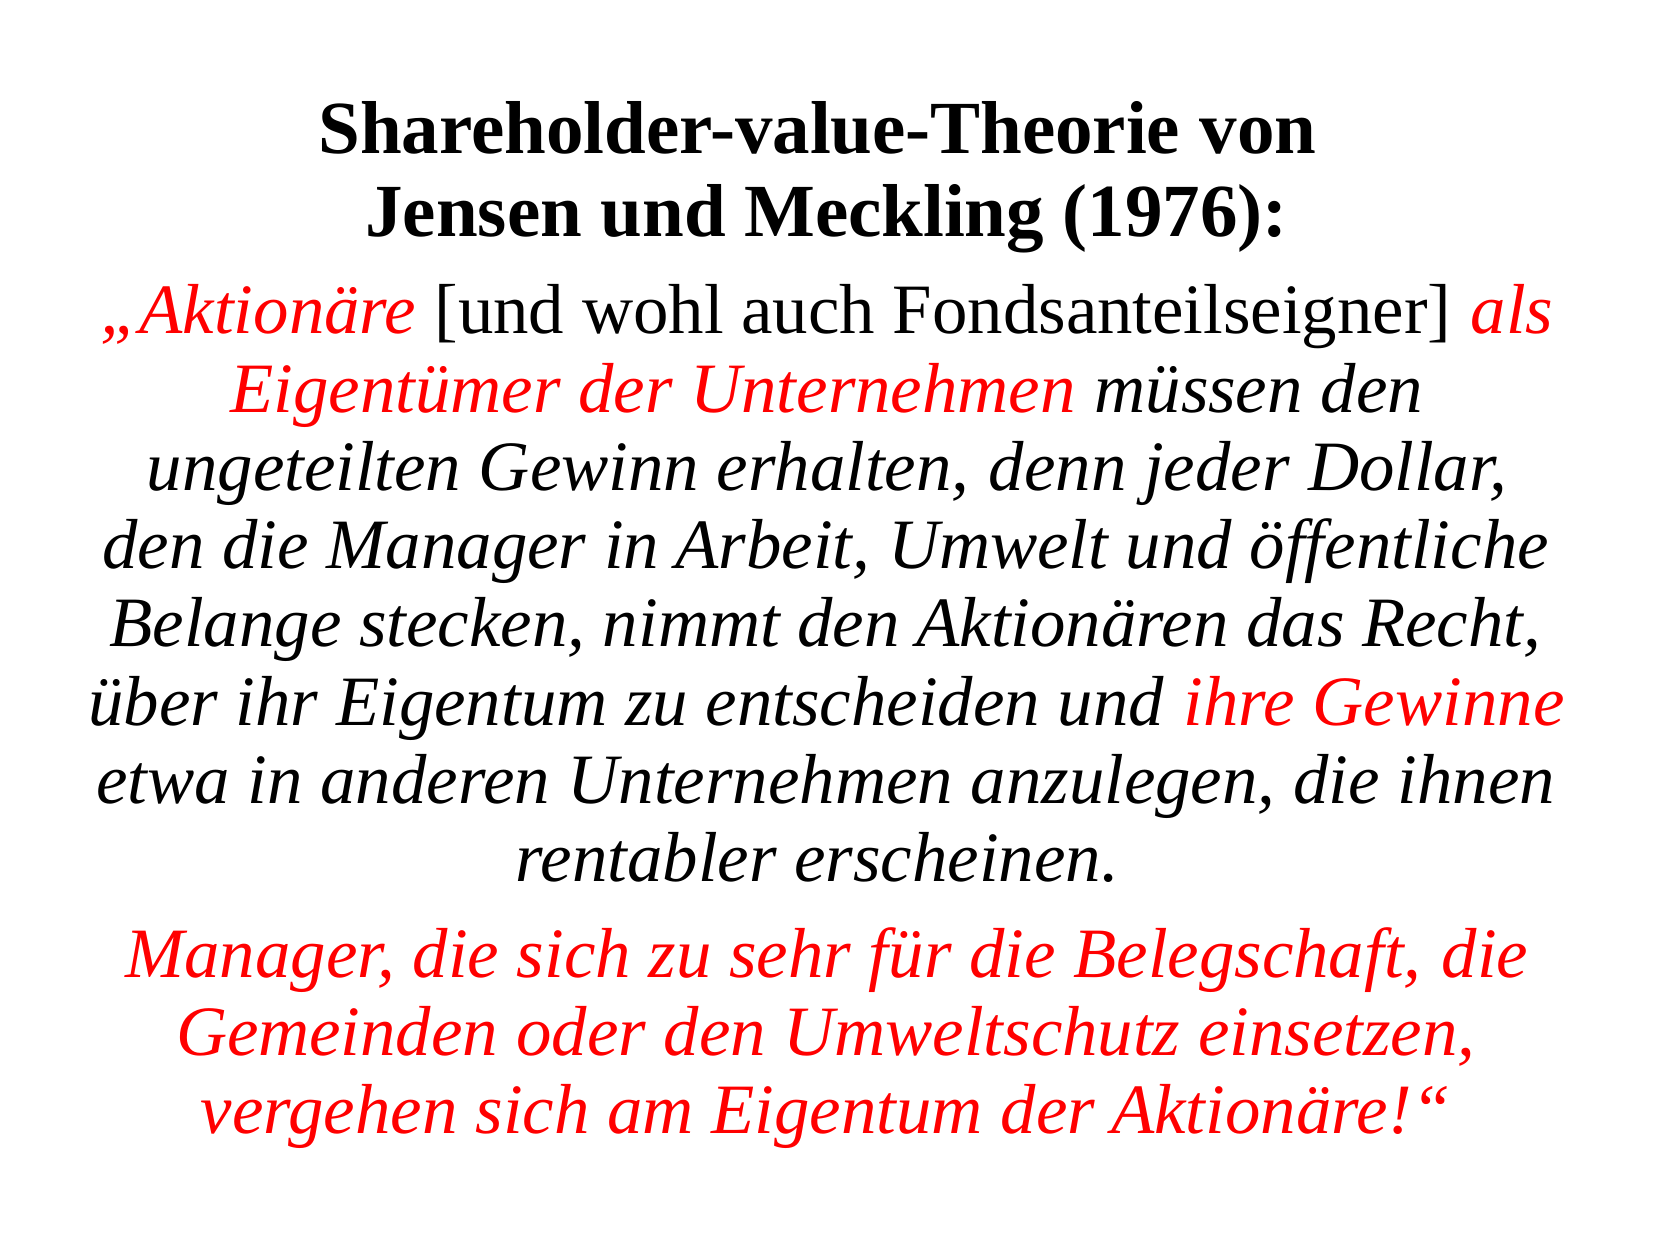

Shareholder-value-Theorie von
Jensen und Meckling (1976):
„Aktionäre [und wohl auch Fondsanteilseigner] als Eigentümer der Unternehmen müssen den ungeteilten Gewinn erhalten, denn jeder Dollar, den die Manager in Arbeit, Umwelt und öffentliche Belange stecken, nimmt den Aktionären das Recht, über ihr Eigentum zu entscheiden und ihre Gewinne etwa in anderen Unternehmen anzulegen, die ihnen rentabler erscheinen.
Manager, die sich zu sehr für die Belegschaft, die Gemeinden oder den Umweltschutz einsetzen, vergehen sich am Eigentum der Aktionäre!“